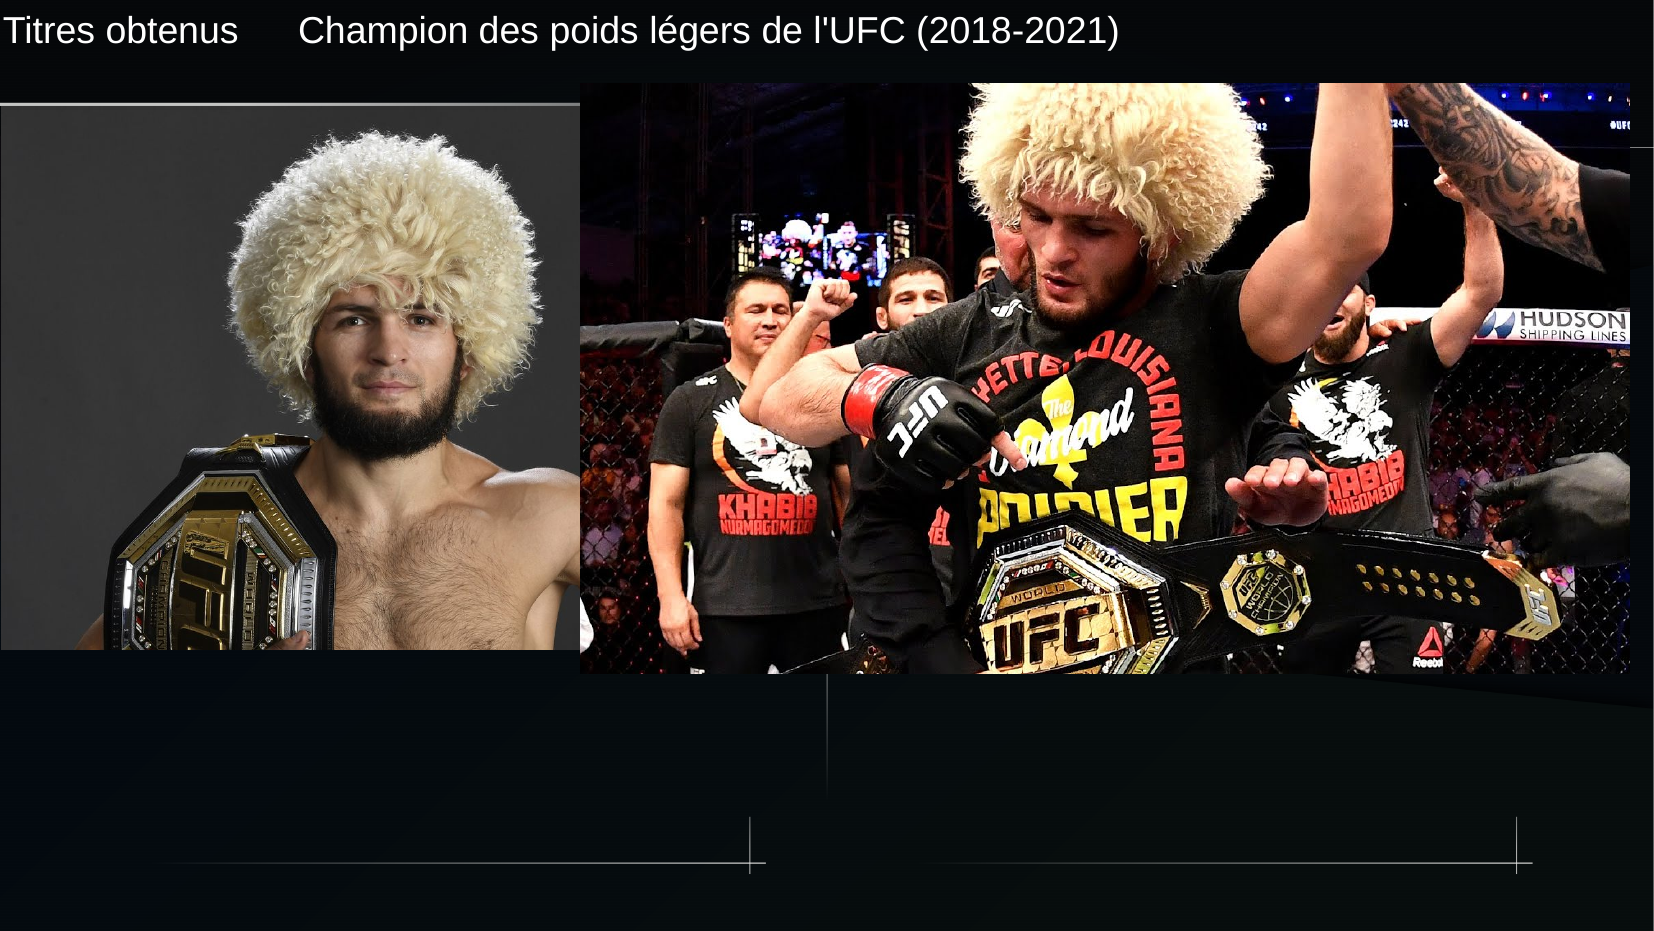

Titres obtenus 	Champion des poids légers de l'UFC (2018-2021)